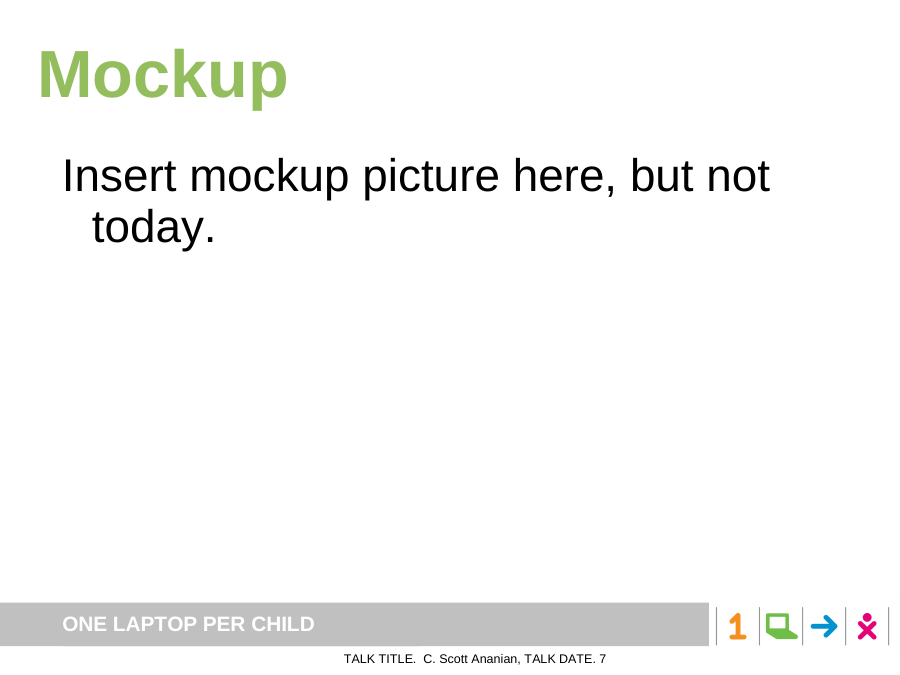

# Mockup
Insert mockup picture here, but not today.